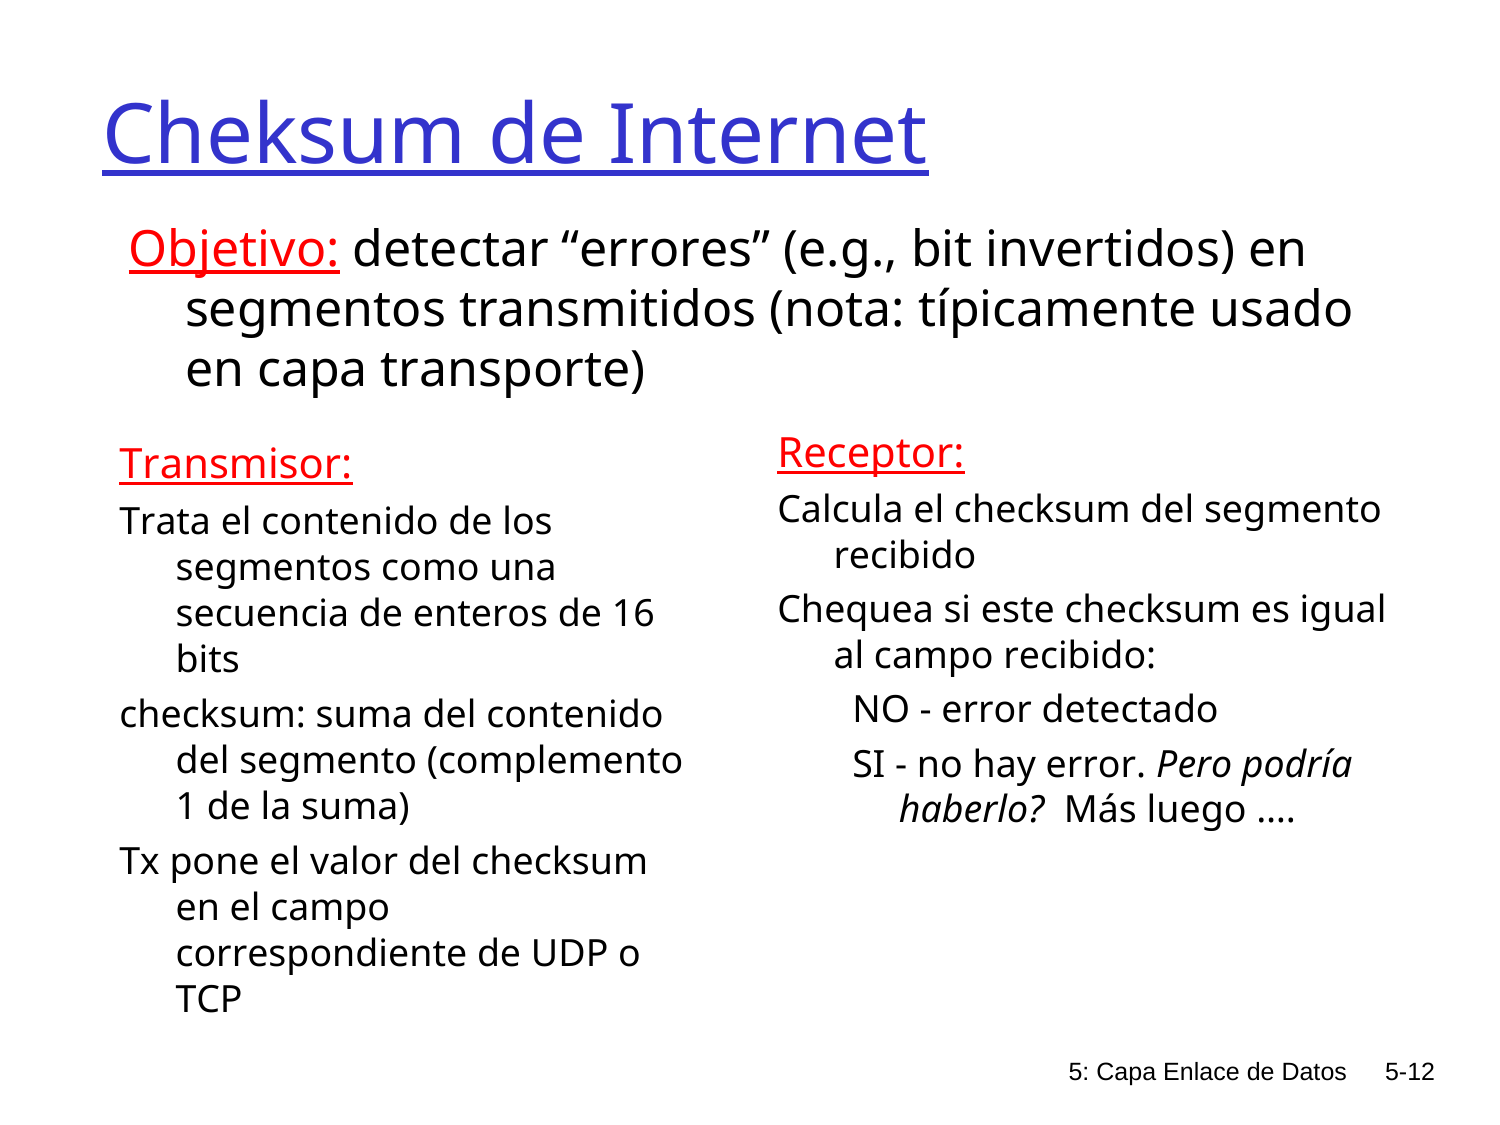

# Cheksum de Internet
Objetivo: detectar “errores” (e.g., bit invertidos) en segmentos transmitidos (nota: típicamente usado en capa transporte)
Receptor:
Calcula el checksum del segmento recibido
Chequea si este checksum es igual al campo recibido:
NO - error detectado
SI - no hay error. Pero podría haberlo? Más luego ….
Transmisor:
Trata el contenido de los segmentos como una secuencia de enteros de 16 bits
checksum: suma del contenido del segmento (complemento 1 de la suma)
Tx pone el valor del checksum en el campo correspondiente de UDP o TCP
12